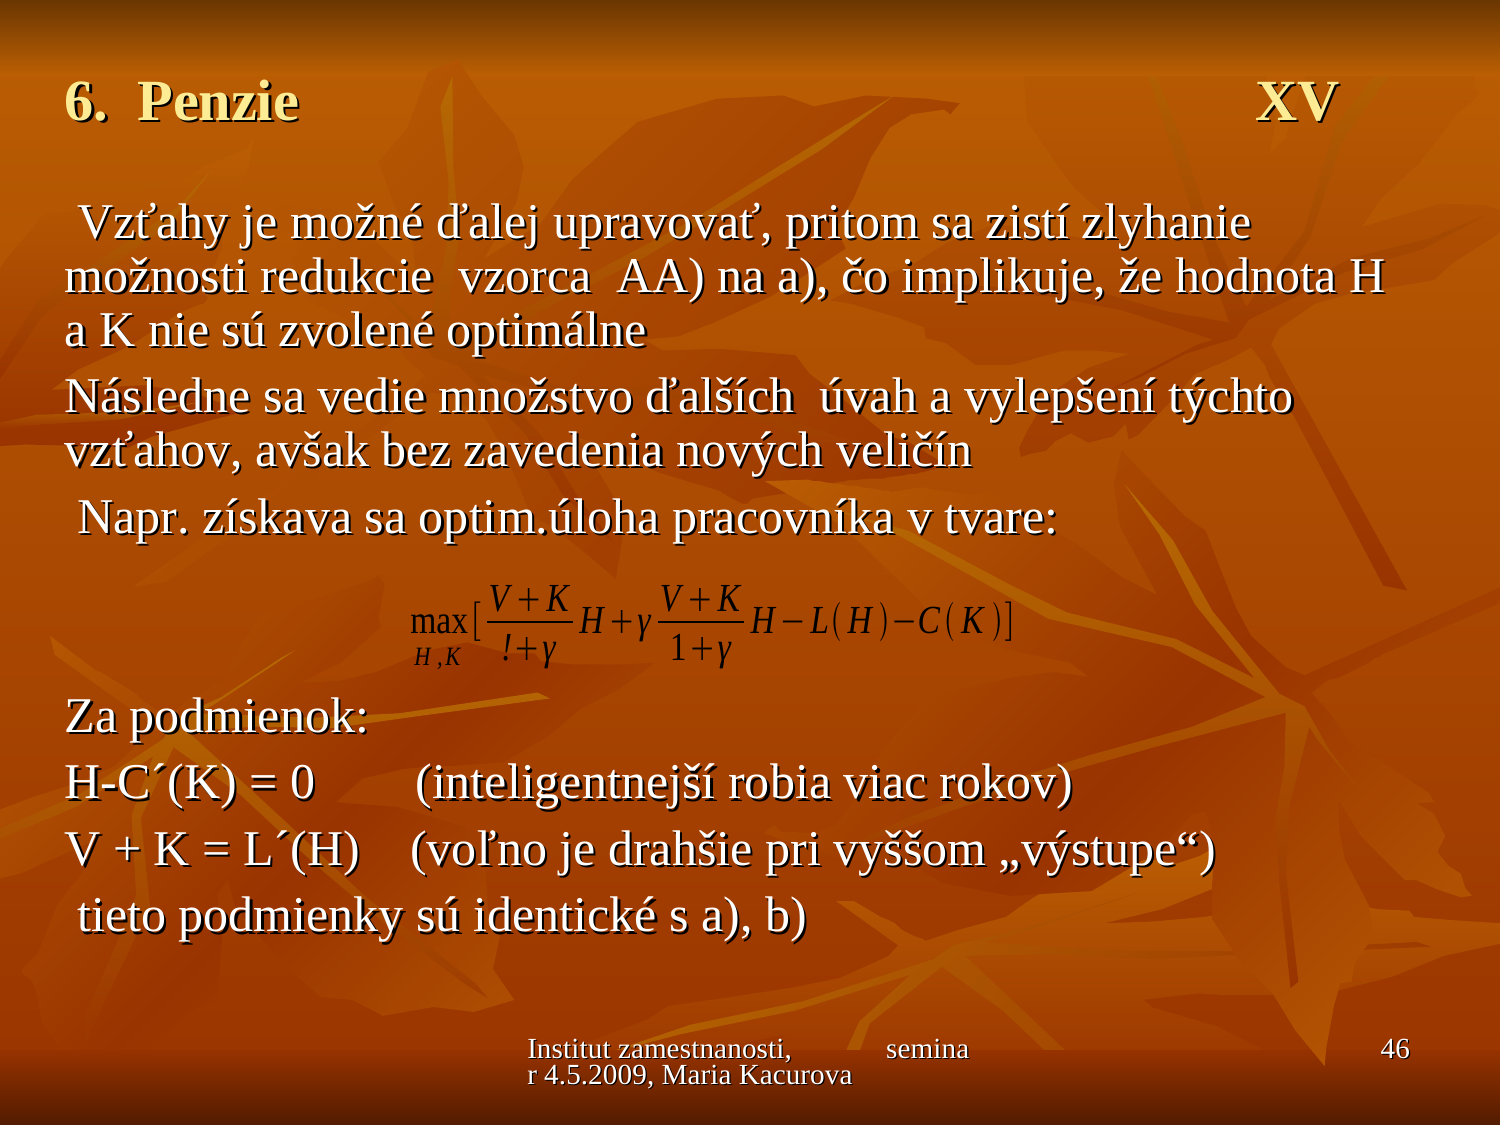

# 6. Penzie XV
 Vzťahy je možné ďalej upravovať, pritom sa zistí zlyhanie možnosti redukcie vzorca AA) na a), čo implikuje, že hodnota H a K nie sú zvolené optimálne
Následne sa vedie množstvo ďalších úvah a vylepšení týchto vzťahov, avšak bez zavedenia nových veličín
 Napr. získava sa optim.úloha pracovníka v tvare:
Za podmienok:
H-C´(K) = 0 (inteligentnejší robia viac rokov)
V + K = L´(H) (voľno je drahšie pri vyššom „výstupe“)
 tieto podmienky sú identické s a), b)
Institut zamestnanosti, seminar 4.5.2009, Maria Kacurova
46